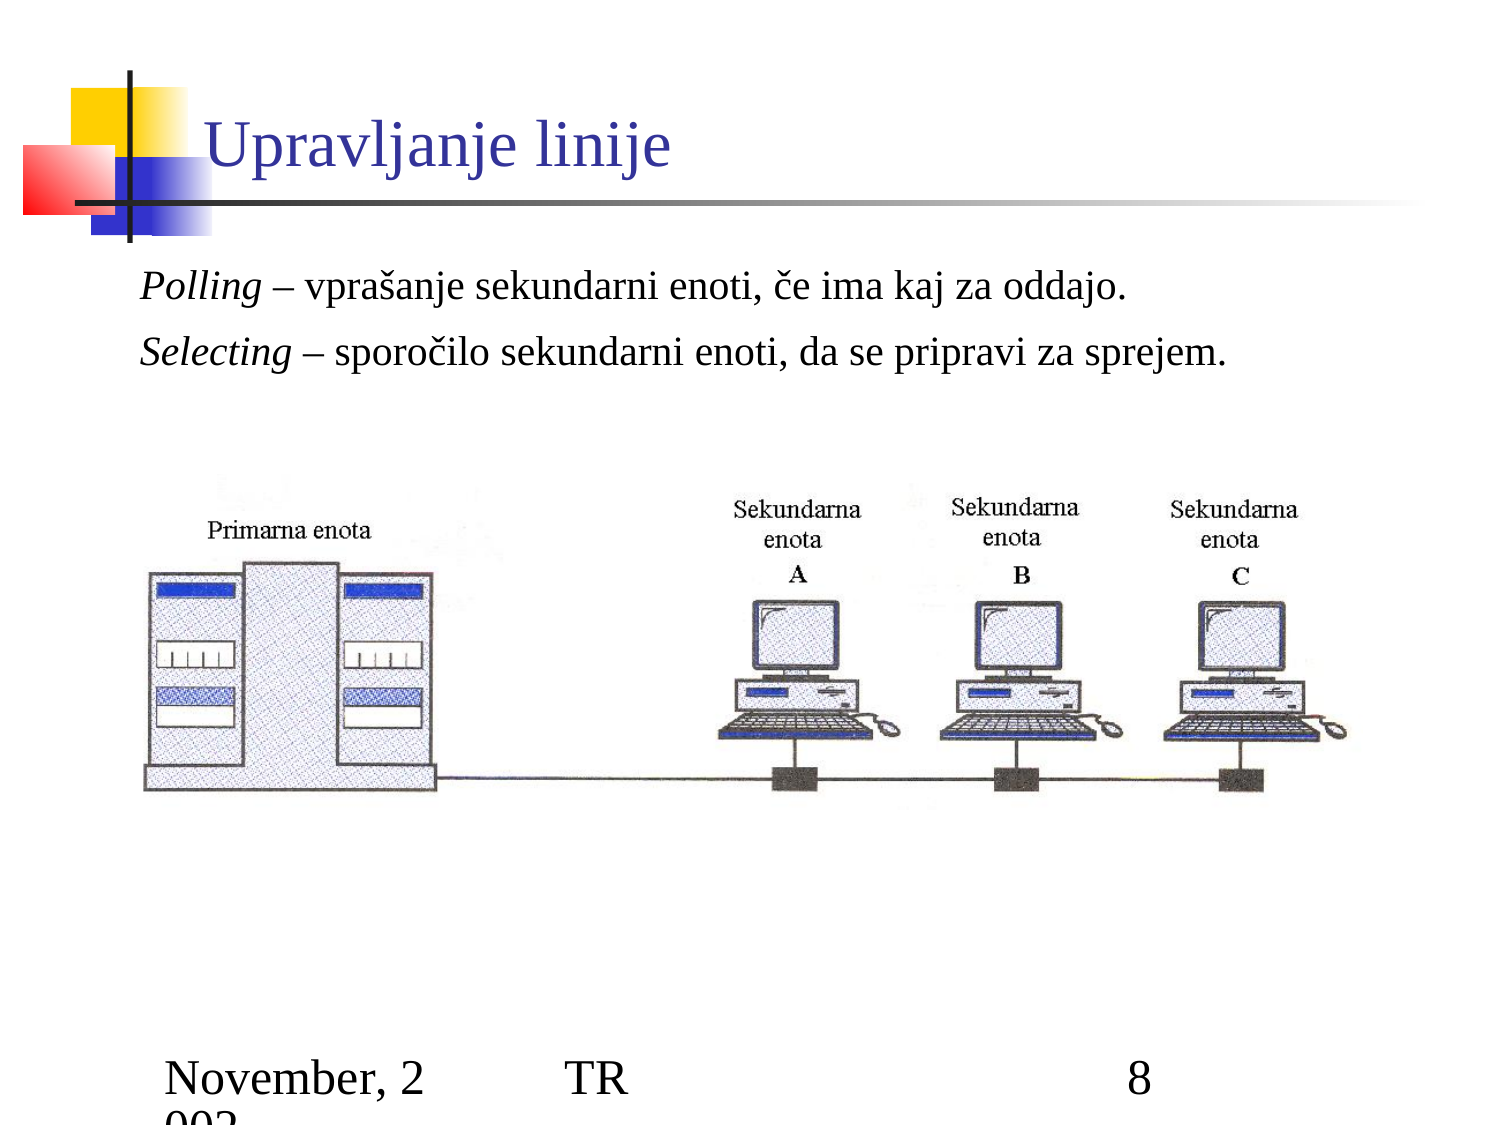

# Upravljanje linije
Polling – vprašanje sekundarni enoti, če ima kaj za oddajo.
Selecting – sporočilo sekundarni enoti, da se pripravi za sprejem.
November, 2002
TR
8